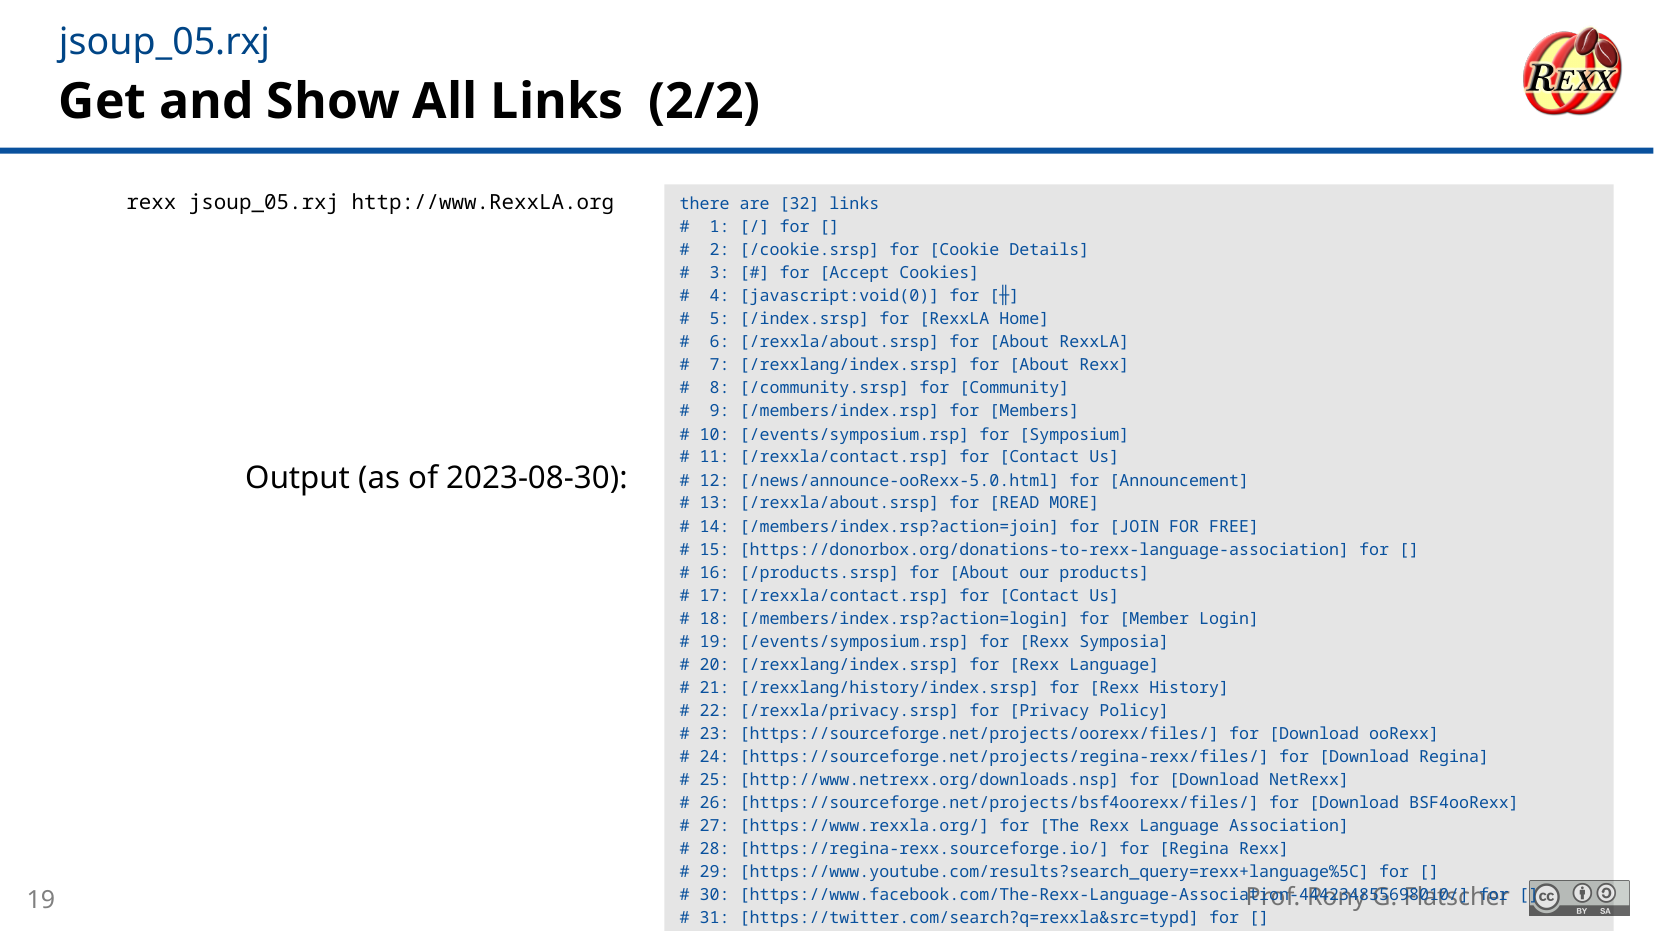

# jsoup_05.rxj Get and Show All Links (2/2)
rexx jsoup_05.rxj http://www.RexxLA.org
there are [32] links
# 1: [/] for []
# 2: [/cookie.srsp] for [Cookie Details]
# 3: [#] for [Accept Cookies]
# 4: [javascript:void(0)] for [╫]
# 5: [/index.srsp] for [RexxLA Home]
# 6: [/rexxla/about.srsp] for [About RexxLA]
# 7: [/rexxlang/index.srsp] for [About Rexx]
# 8: [/community.srsp] for [Community]
# 9: [/members/index.rsp] for [Members]
# 10: [/events/symposium.rsp] for [Symposium]
# 11: [/rexxla/contact.rsp] for [Contact Us]
# 12: [/news/announce-ooRexx-5.0.html] for [Announcement]
# 13: [/rexxla/about.srsp] for [READ MORE]
# 14: [/members/index.rsp?action=join] for [JOIN FOR FREE]
# 15: [https://donorbox.org/donations-to-rexx-language-association] for []
# 16: [/products.srsp] for [About our products]
# 17: [/rexxla/contact.rsp] for [Contact Us]
# 18: [/members/index.rsp?action=login] for [Member Login]
# 19: [/events/symposium.rsp] for [Rexx Symposia]
# 20: [/rexxlang/index.srsp] for [Rexx Language]
# 21: [/rexxlang/history/index.srsp] for [Rexx History]
# 22: [/rexxla/privacy.srsp] for [Privacy Policy]
# 23: [https://sourceforge.net/projects/oorexx/files/] for [Download ooRexx]
# 24: [https://sourceforge.net/projects/regina-rexx/files/] for [Download Regina]
# 25: [http://www.netrexx.org/downloads.nsp] for [Download NetRexx]
# 26: [https://sourceforge.net/projects/bsf4oorexx/files/] for [Download BSF4ooRexx]
# 27: [https://www.rexxla.org/] for [The Rexx Language Association]
# 28: [https://regina-rexx.sourceforge.io/] for [Regina Rexx]
# 29: [https://www.youtube.com/results?search_query=rexx+language%5C] for []
# 30: [https://www.facebook.com/The-Rexx-Language-Association-444234855698010/] for []
# 31: [https://twitter.com/search?q=rexxla&src=typd] for []
# 32: [https://www.facebook.com/ooRexx/] for []
Output (as of 2023-08-30):